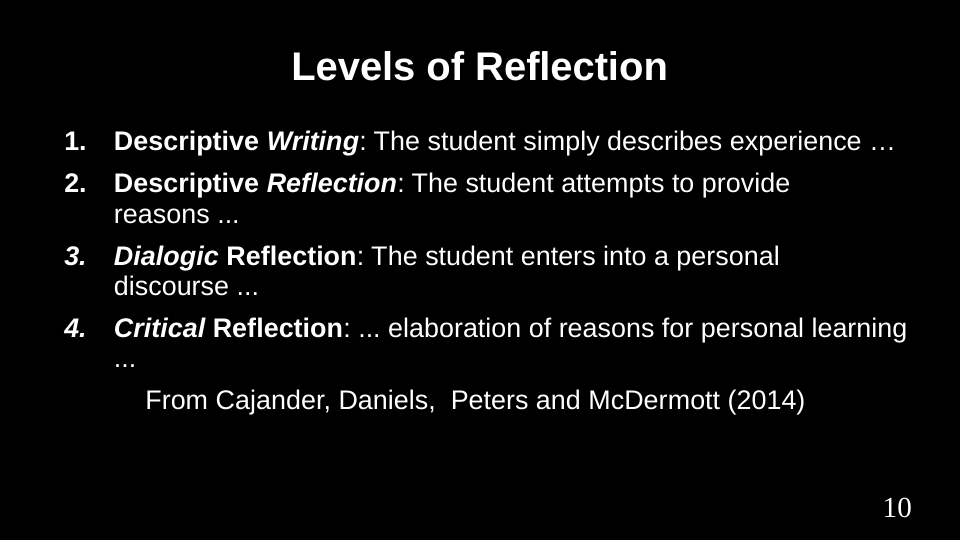

# Levels of Reflection
Descriptive Writing: The student simply describes experience …
Descriptive Reflection: The student attempts to provide reasons ...
Dialogic Reflection: The student enters into a personal discourse ...
Critical Reflection: ... elaboration of reasons for personal learning ...
From Cajander, Daniels, Peters and McDermott (2014)
10